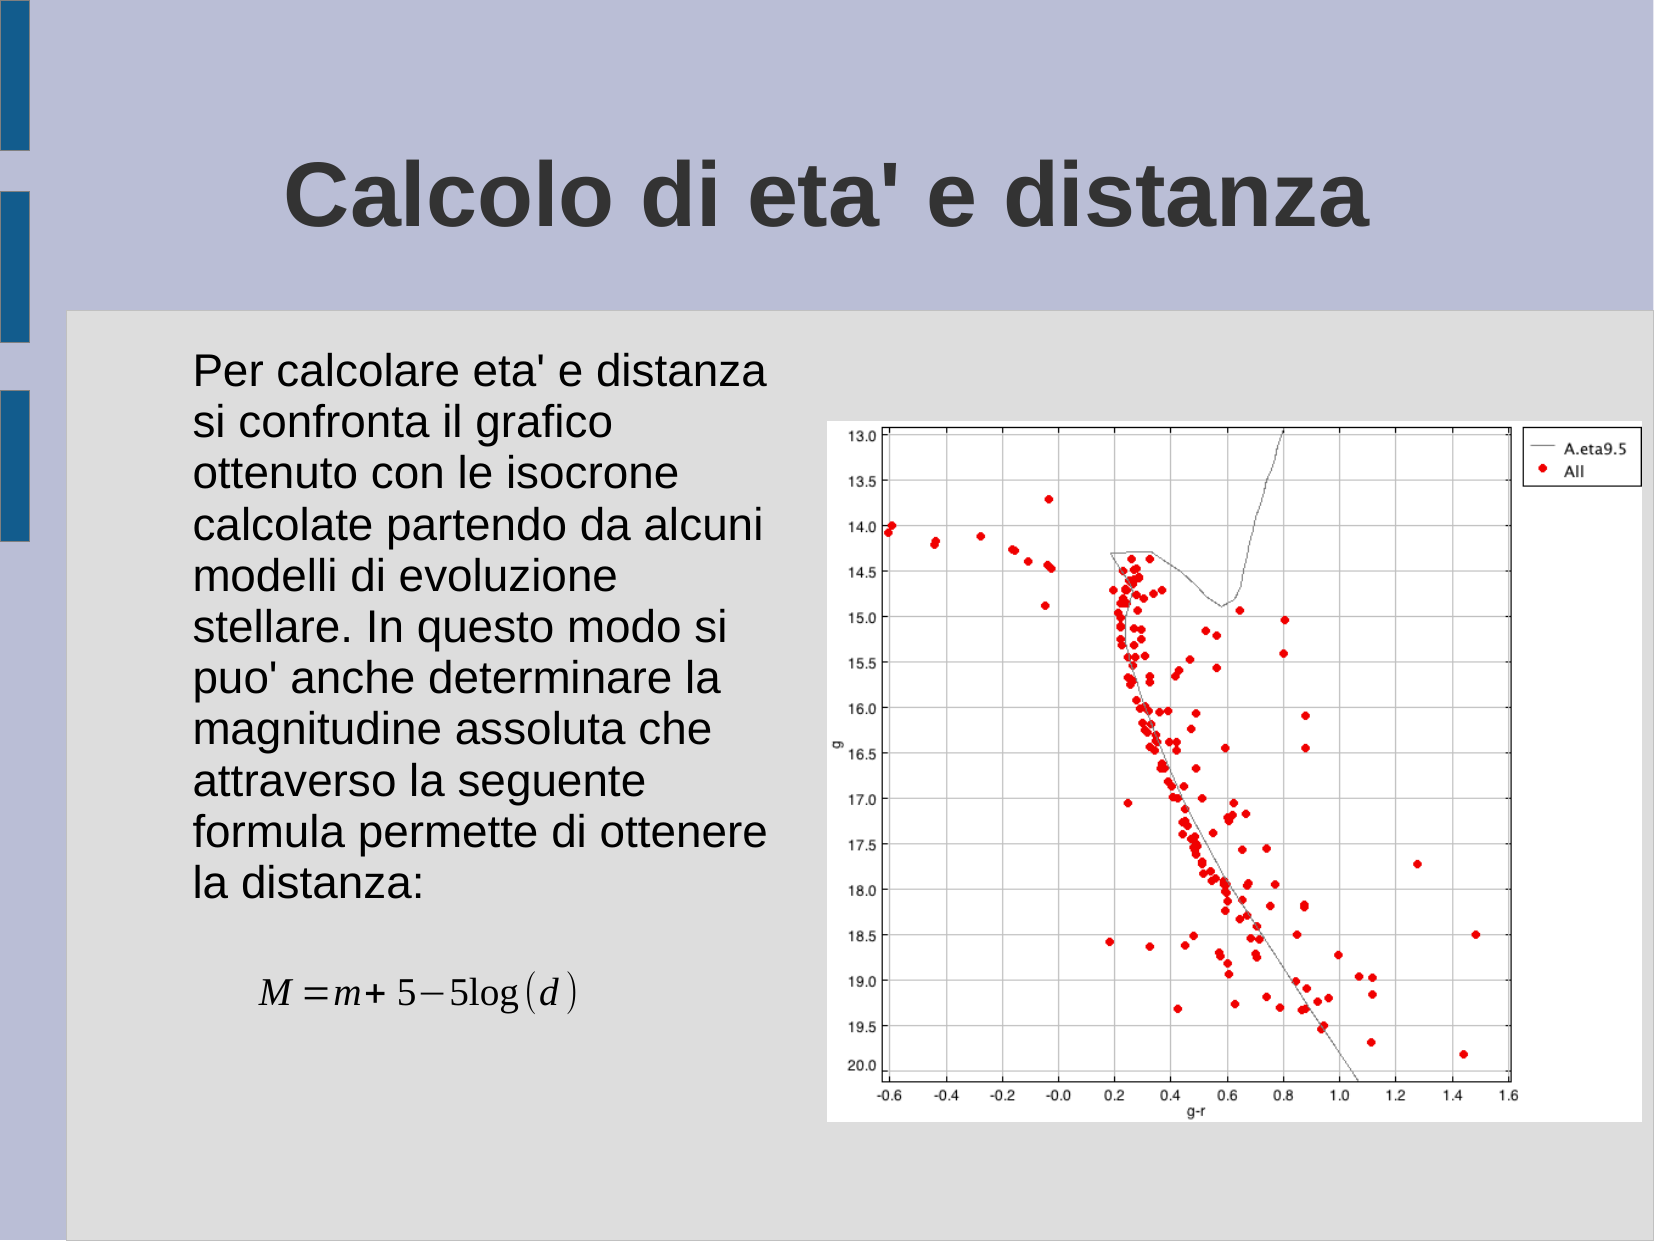

# Calcolo di eta' e distanza
Per calcolare eta' e distanza si confronta il grafico ottenuto con le isocrone calcolate partendo da alcuni modelli di evoluzione stellare. In questo modo si puo' anche determinare la magnitudine assoluta che attraverso la seguente formula permette di ottenere la distanza: